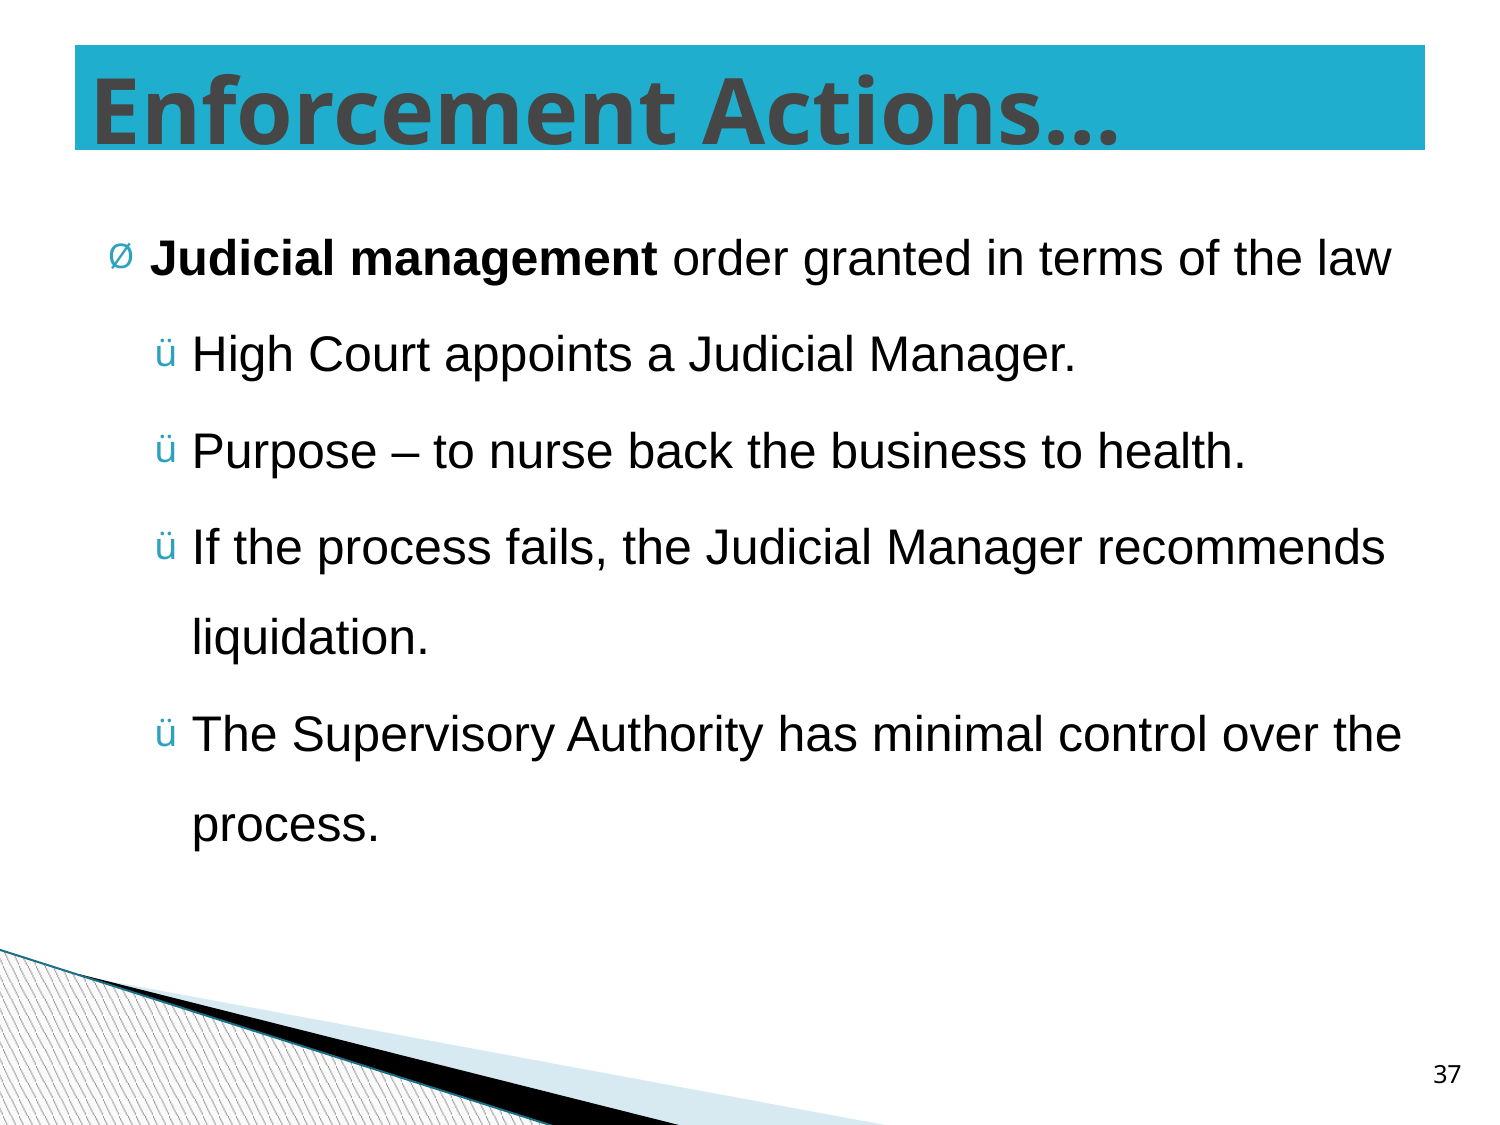

# Enforcement Actions…
Judicial management order granted in terms of the law
High Court appoints a Judicial Manager.
Purpose – to nurse back the business to health.
If the process fails, the Judicial Manager recommends liquidation.
The Supervisory Authority has minimal control over the process.